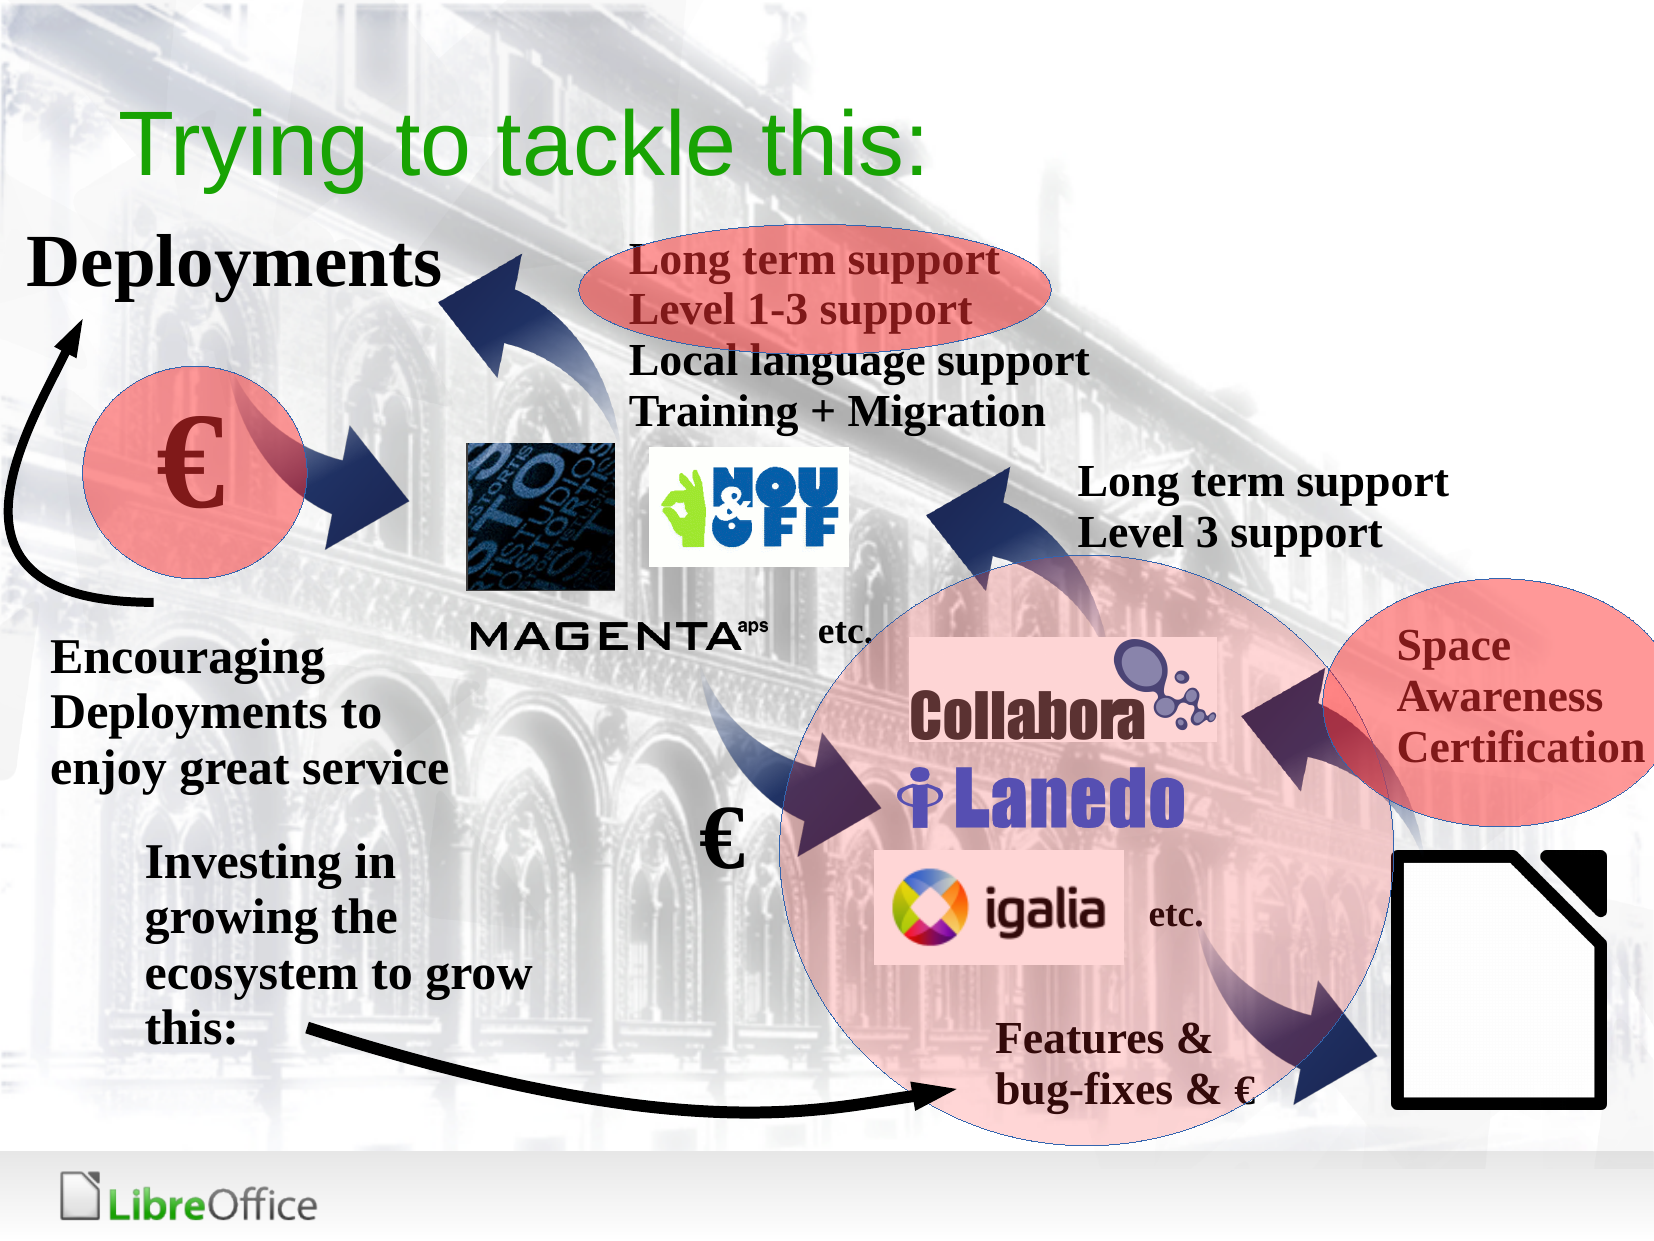

Trying to tackle this:
Deployments
Long term support
Level 1-3 support
Local language support
Training + Migration
€
Long term support
Level 3 support
etc.
Space
Awareness
Certification
Encouraging Deployments to
enjoy great service
€
Investing in growing the ecosystem to grow this:
etc.
Features &
bug-fixes & €